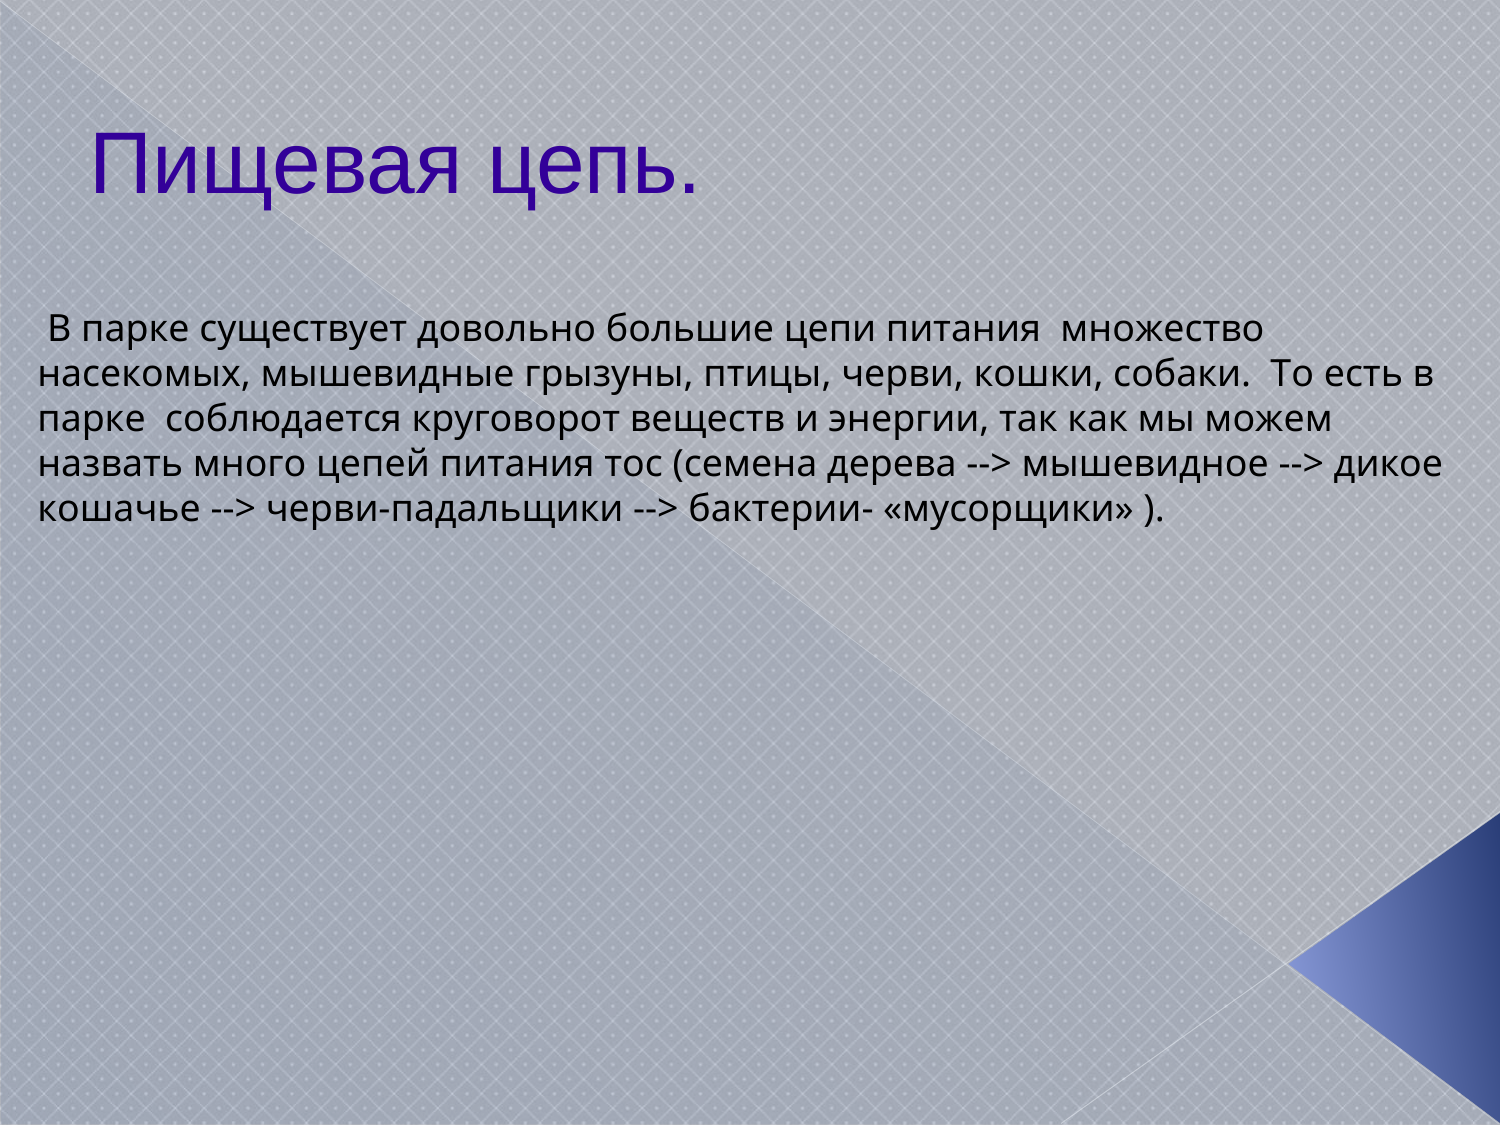

# Пищевая цепь.
 В парке существует довольно большие цепи питания множество насекомых, мышевидные грызуны, птицы, черви, кошки, собаки. То есть в парке соблюдается круговорот веществ и энергии, так как мы можем назвать много цепей питания тос (семена дерева --> мышевидное --> дикое кошачье --> черви-падальщики --> бактерии- «мусорщики» ).